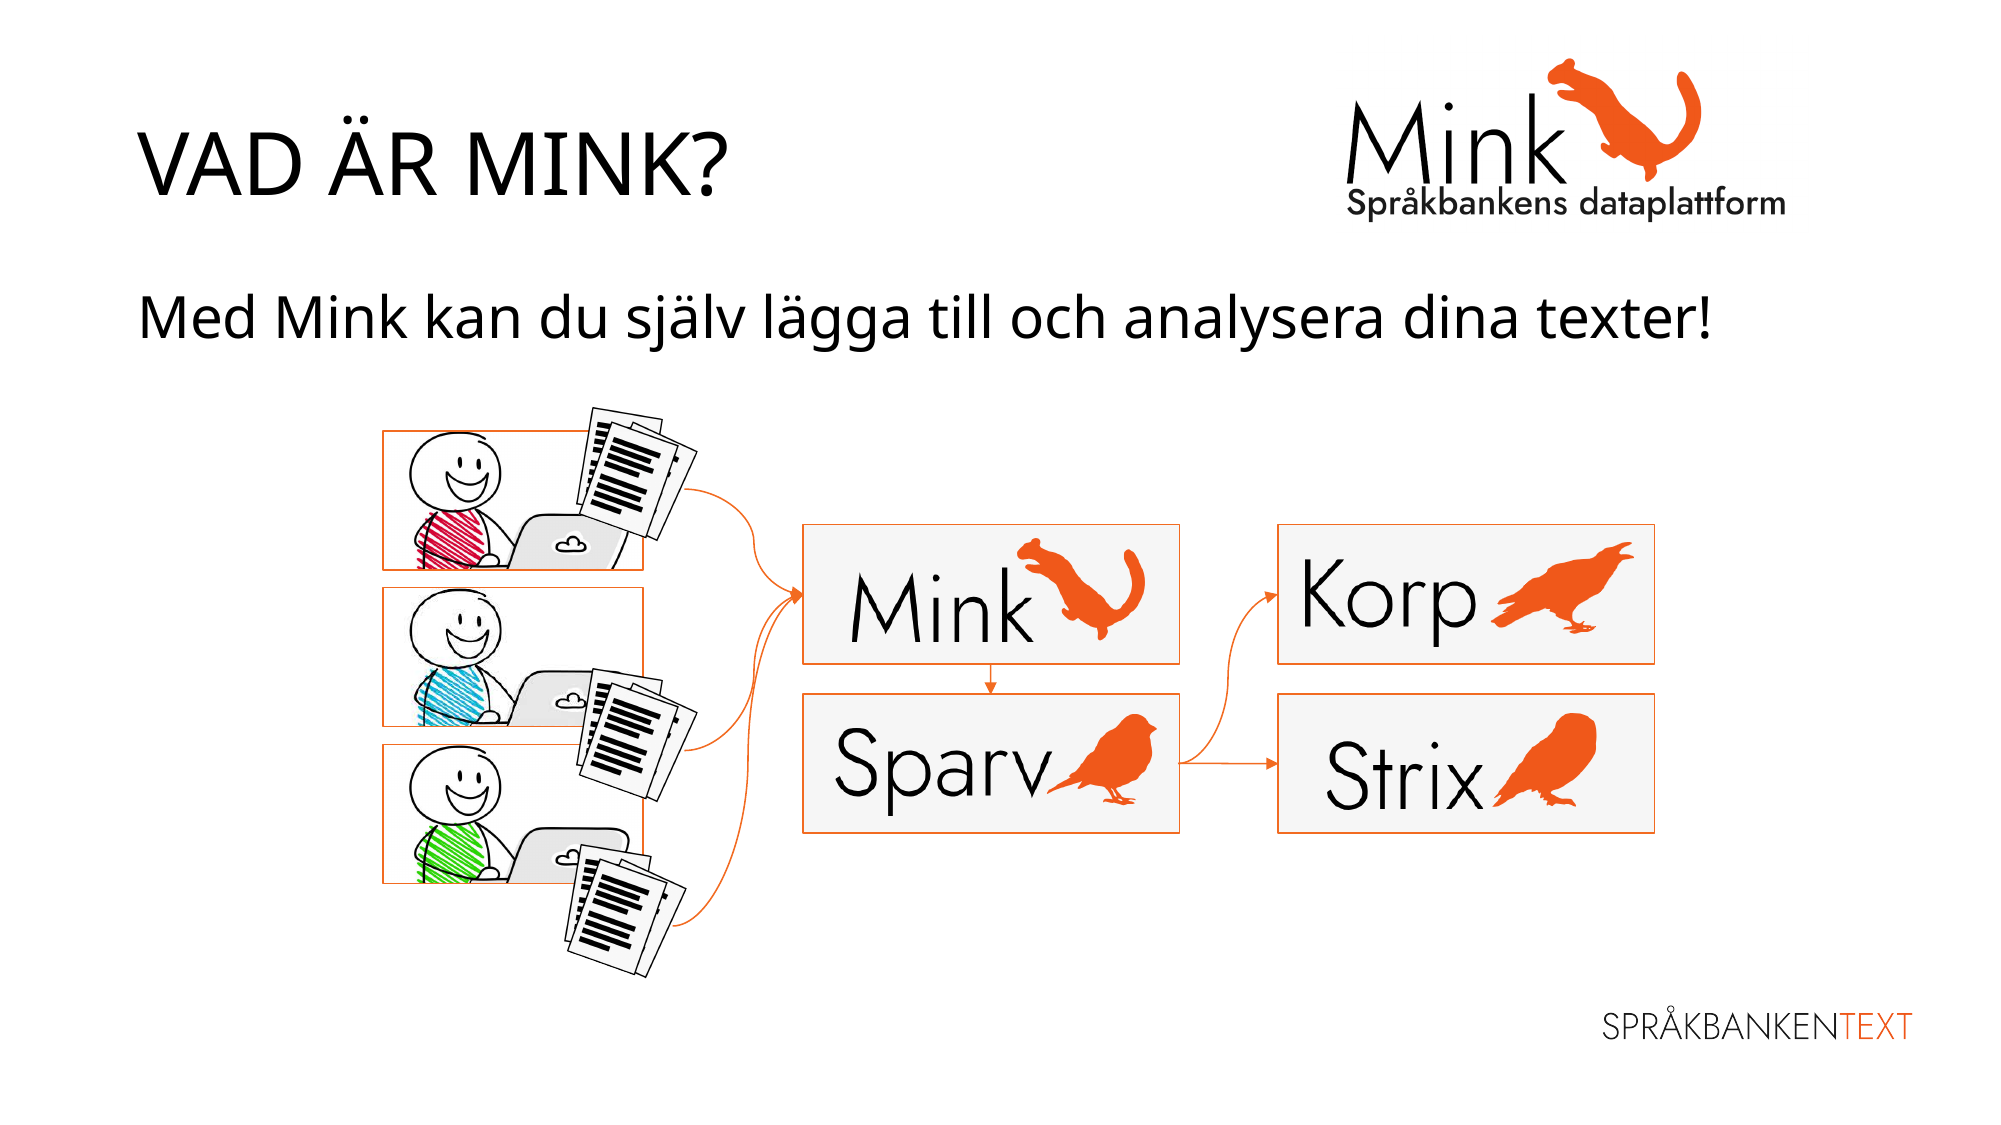

# Vad är Mink?
Med Mink kan du själv lägga till och analysera dina texter!